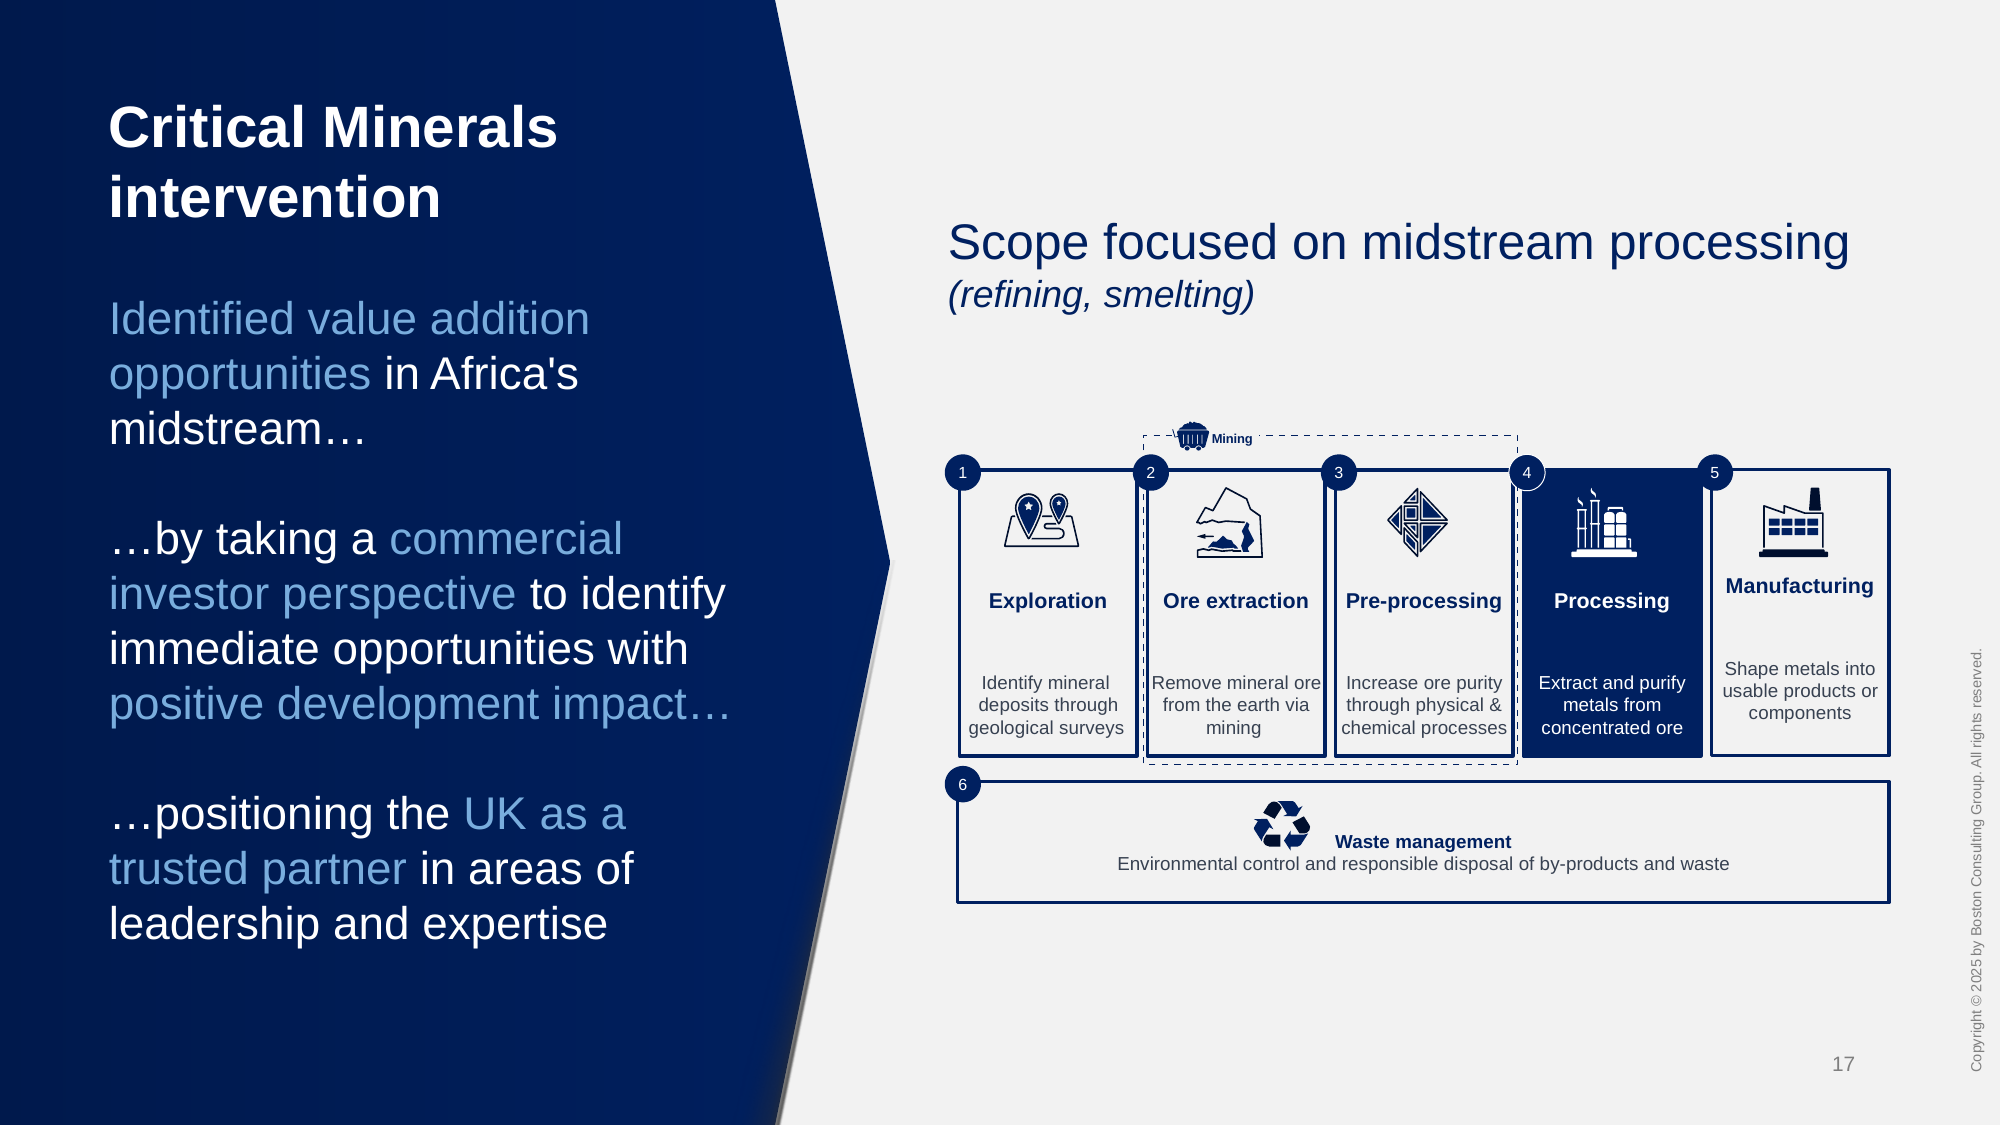

Critical Minerals intervention
Identified value addition opportunities in Africa's midstream…
…by taking a commercial investor perspective to identify immediate opportunities with positive development impact…
…positioning the UK as a trusted partner in areas of leadership and expertise
Scope focused on midstream processing (refining, smelting)
 Mining
1
2
3
4
5
Manufacturing
Shape metals into usable products or components
Exploration
Identify mineral deposits through geological surveys
Ore extraction
Remove mineral ore from the earth via mining
Pre-processing
Increase ore purity through physical & chemical processes
Processing
Extract and purify metals from concentrated ore
6
Waste management
Environmental control and responsible disposal of by-products and waste